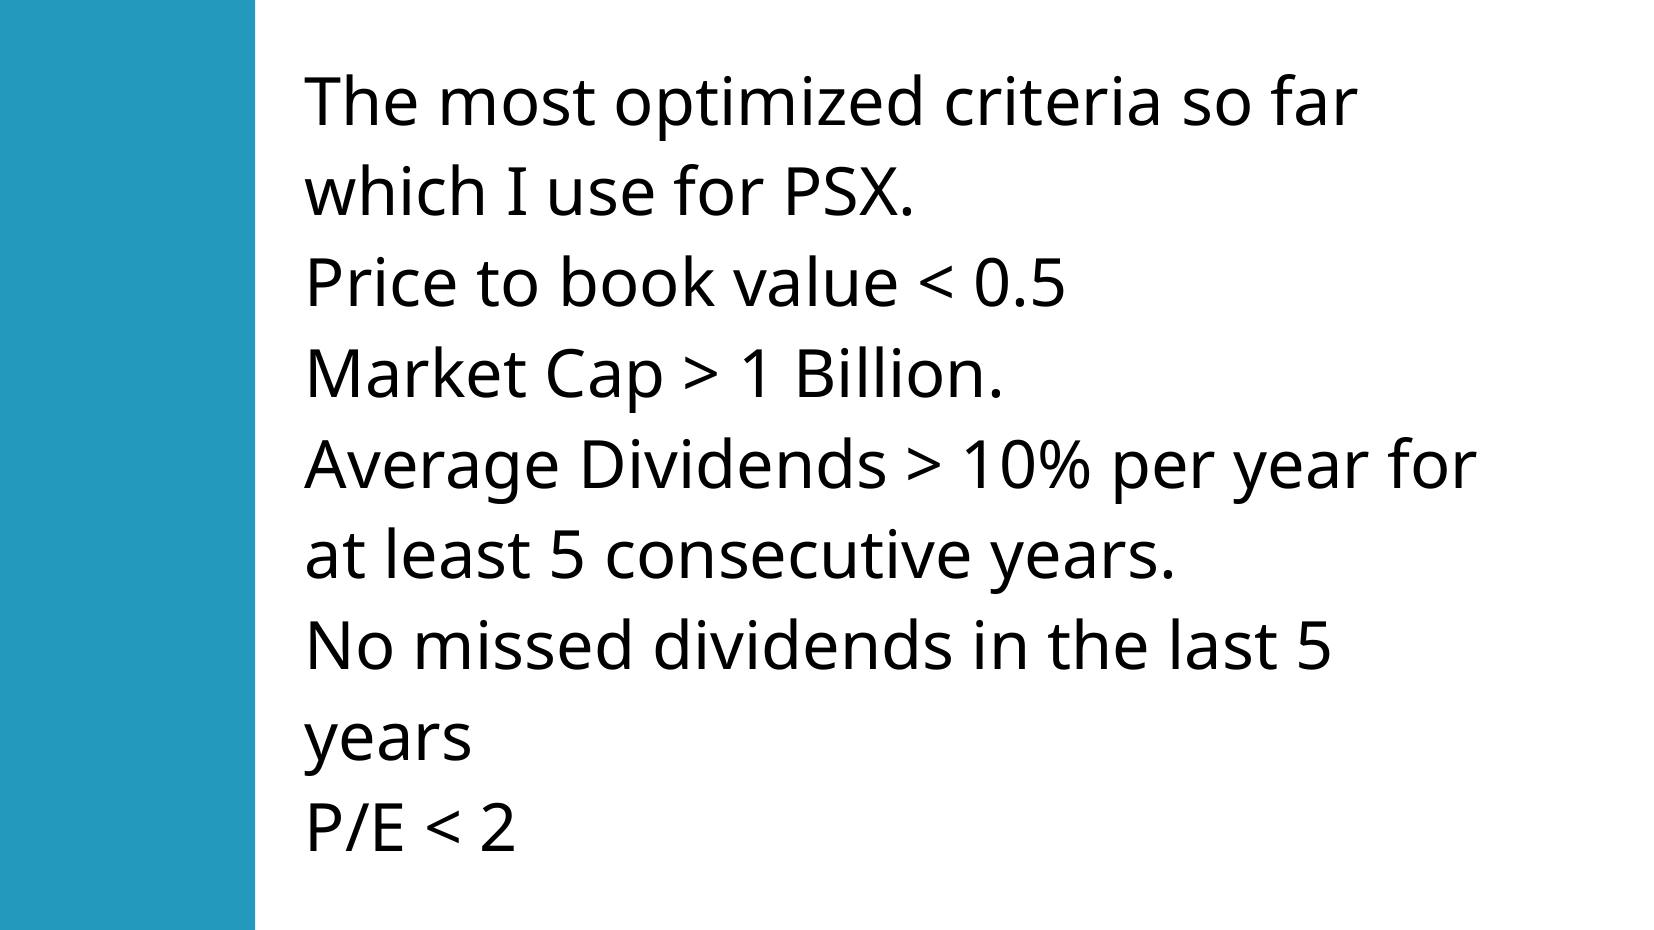

# The most optimized criteria so far which I use for PSX. Price to book value < 0.5 Market Cap > 1 Billion. Average Dividends > 10% per year for at least 5 consecutive years. No missed dividends in the last 5 years P/E < 2